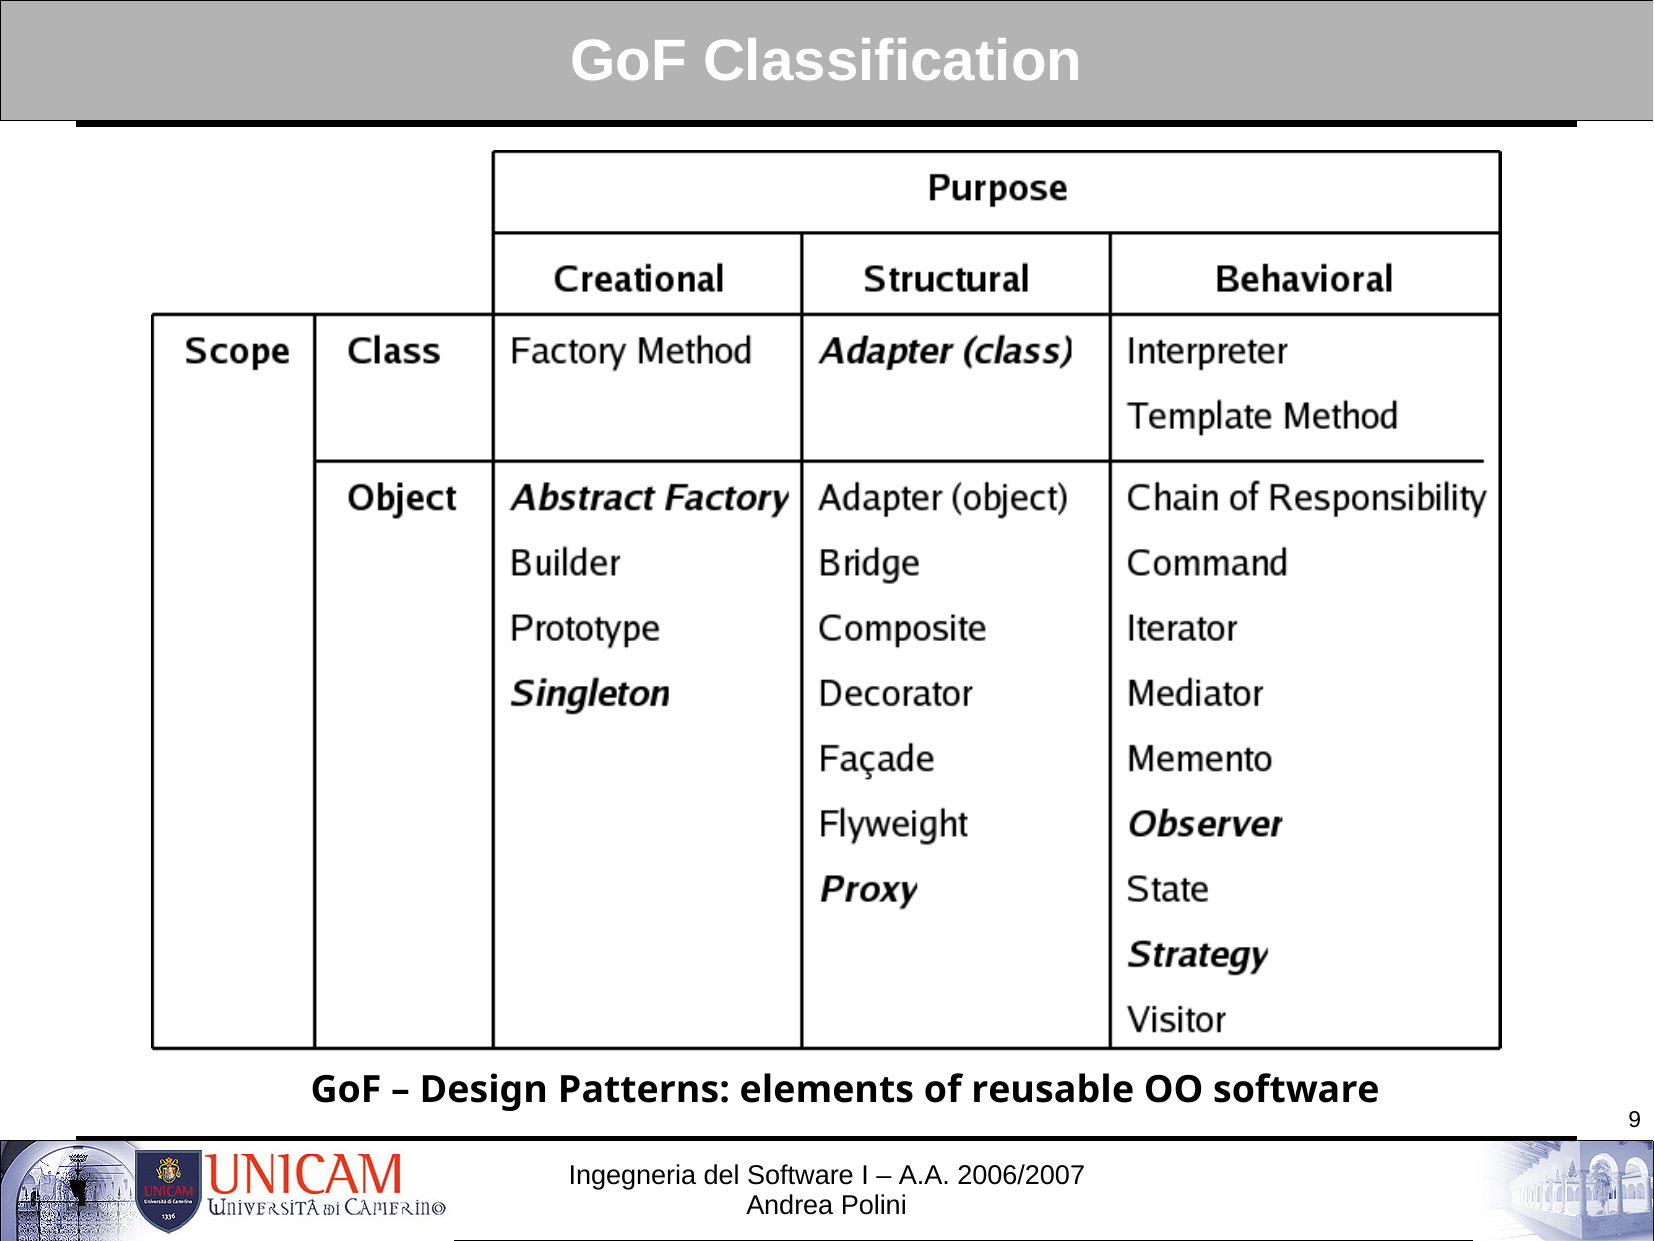

# GoF Classification
GoF – Design Patterns: elements of reusable OO software
9